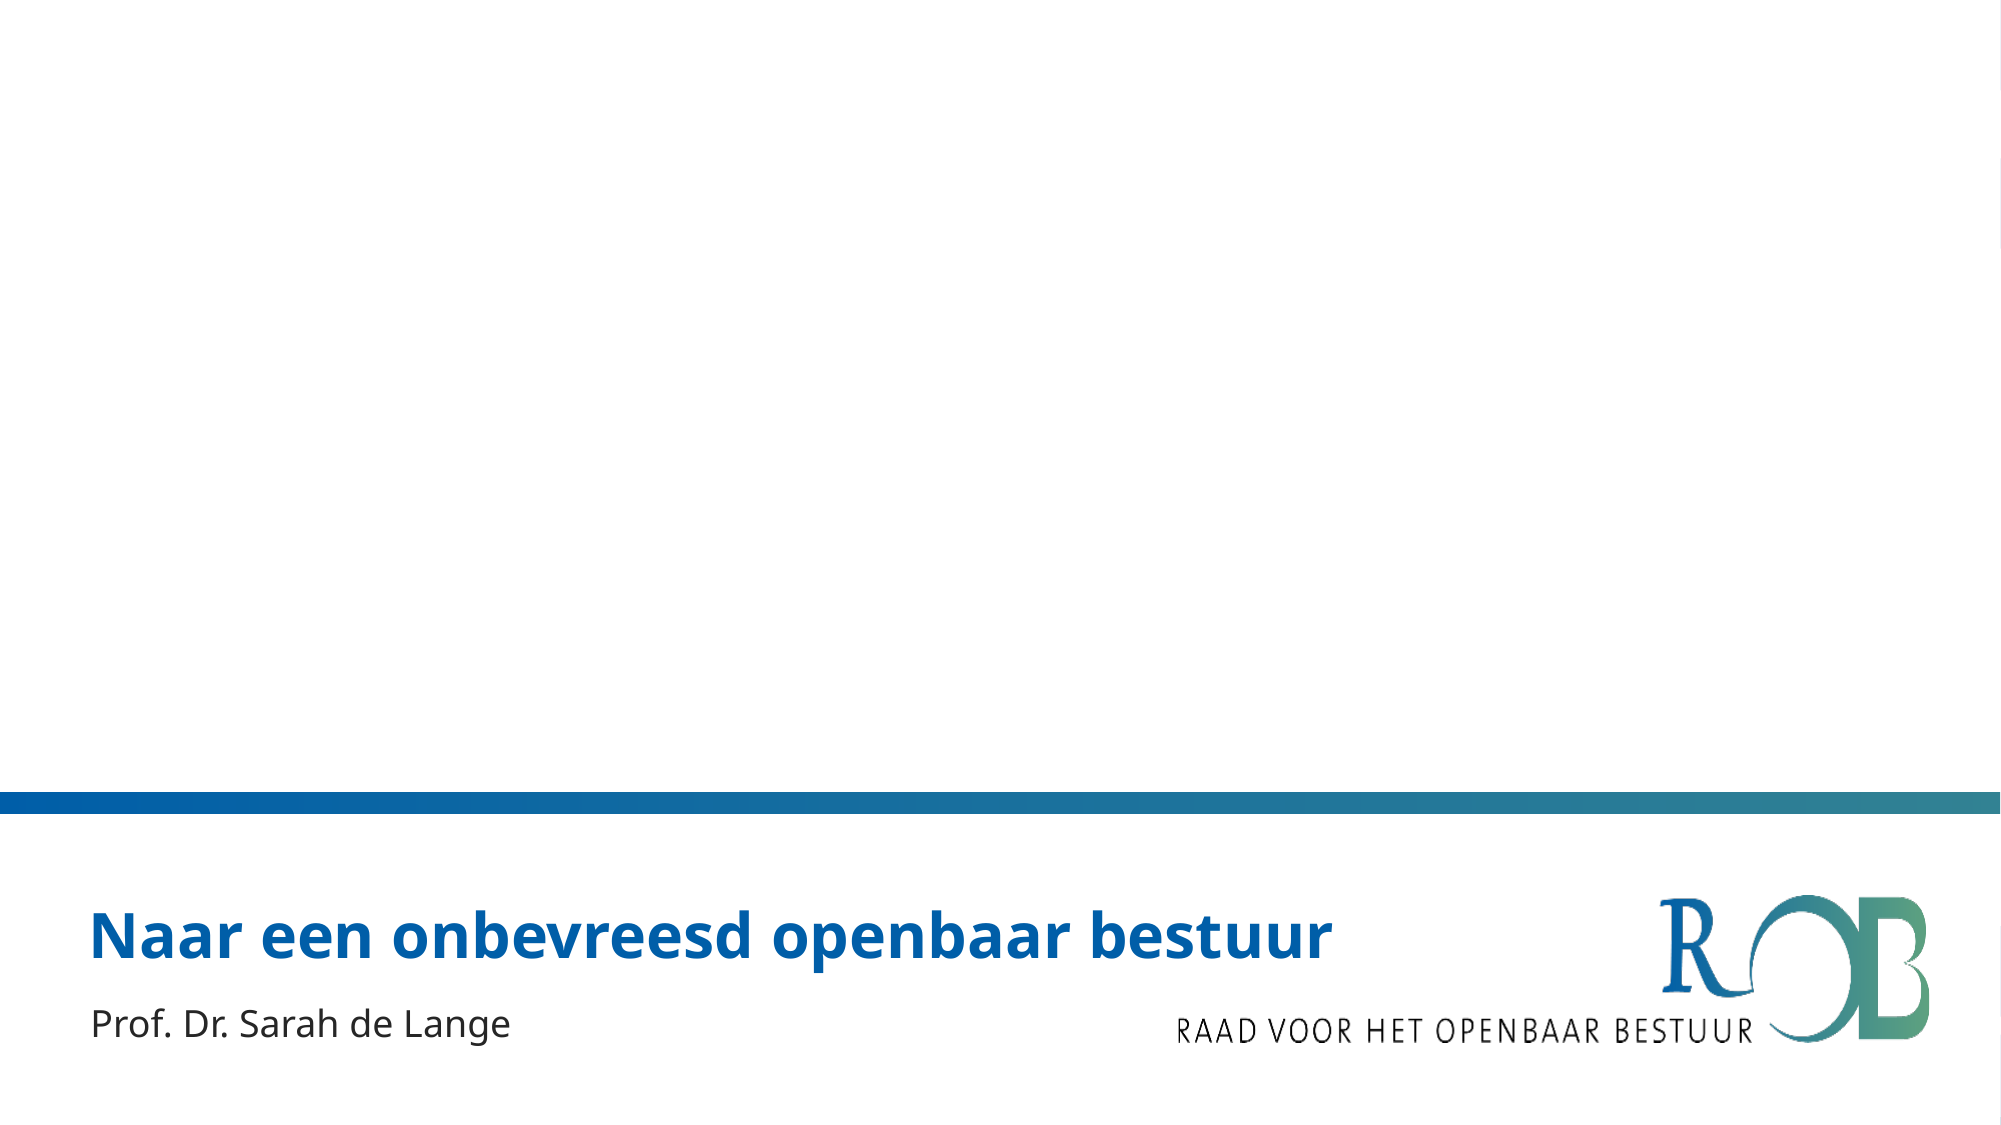

# Naar een onbevreesd openbaar bestuur
Prof. Dr. Sarah de Lange